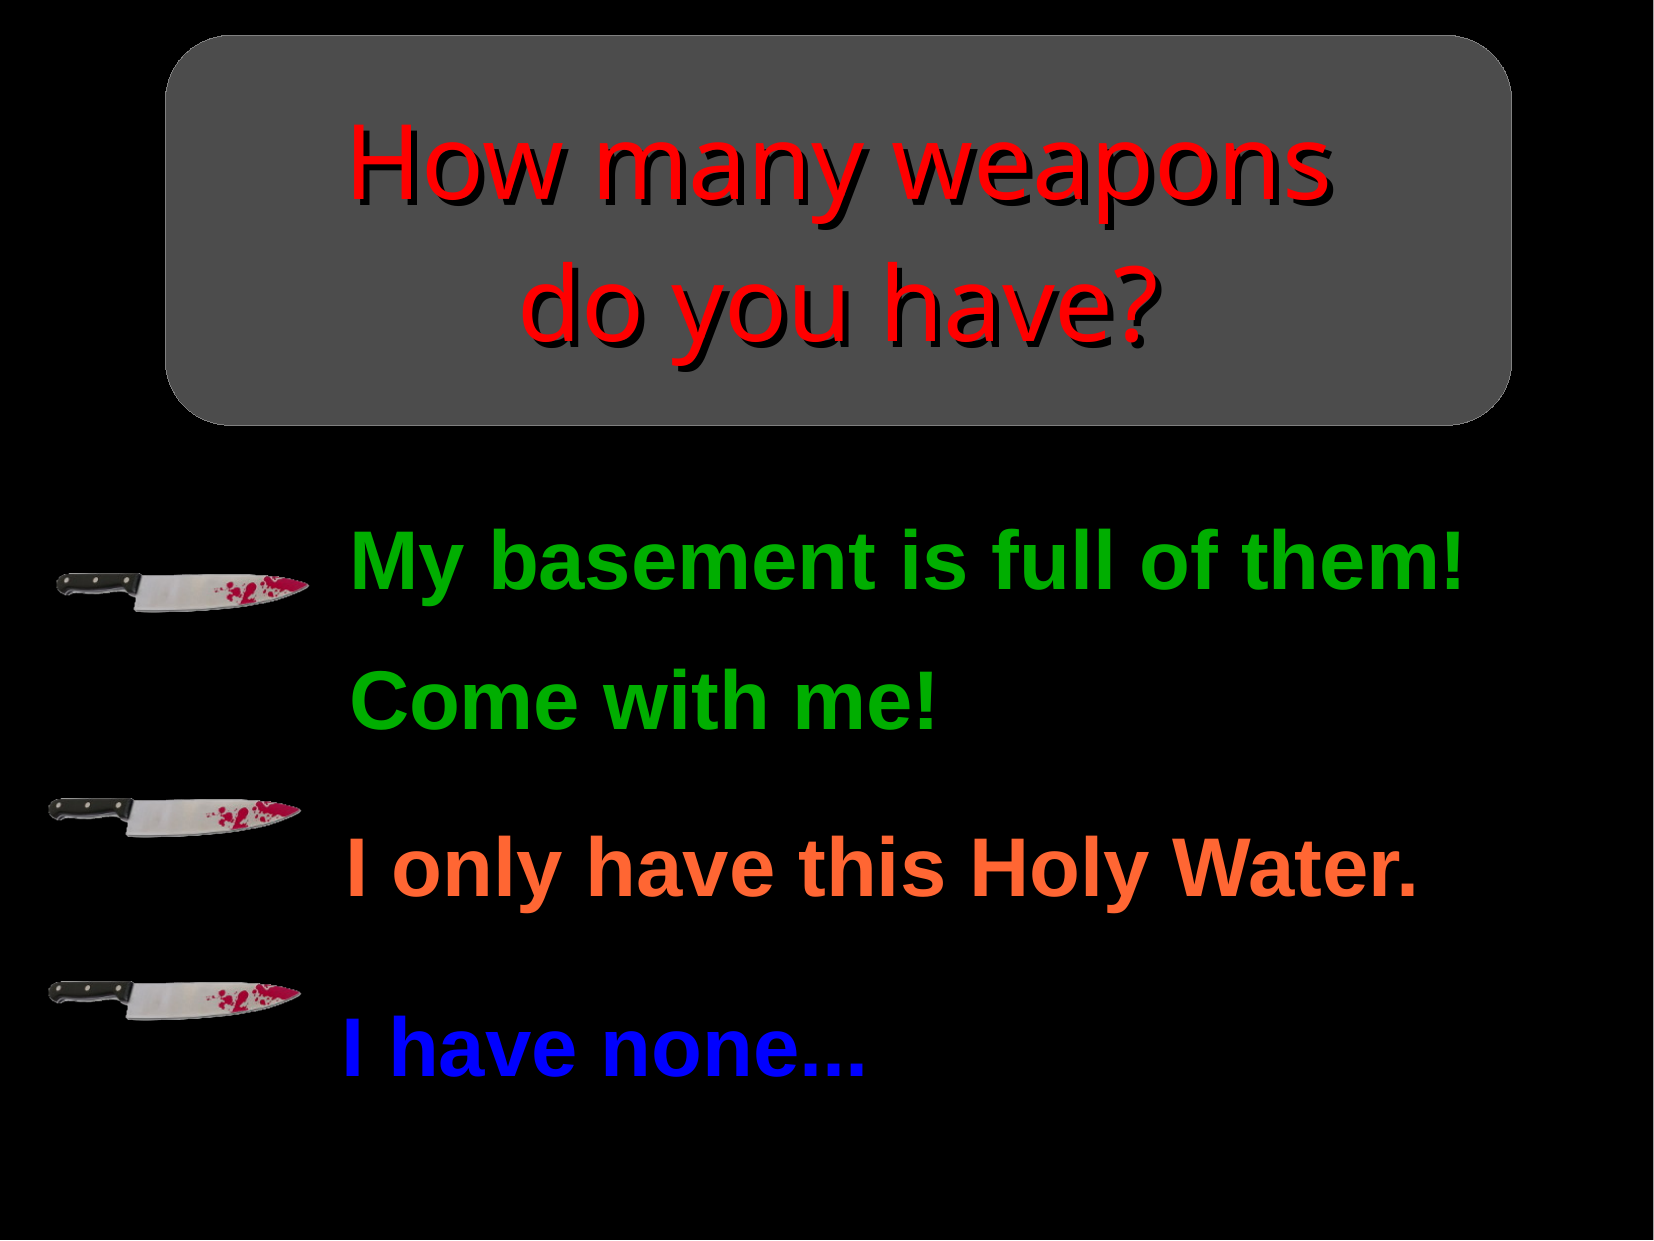

How many weapons
do you have?
My basement is full of them!
Come with me!
I only have this Holy Water.
I have none...